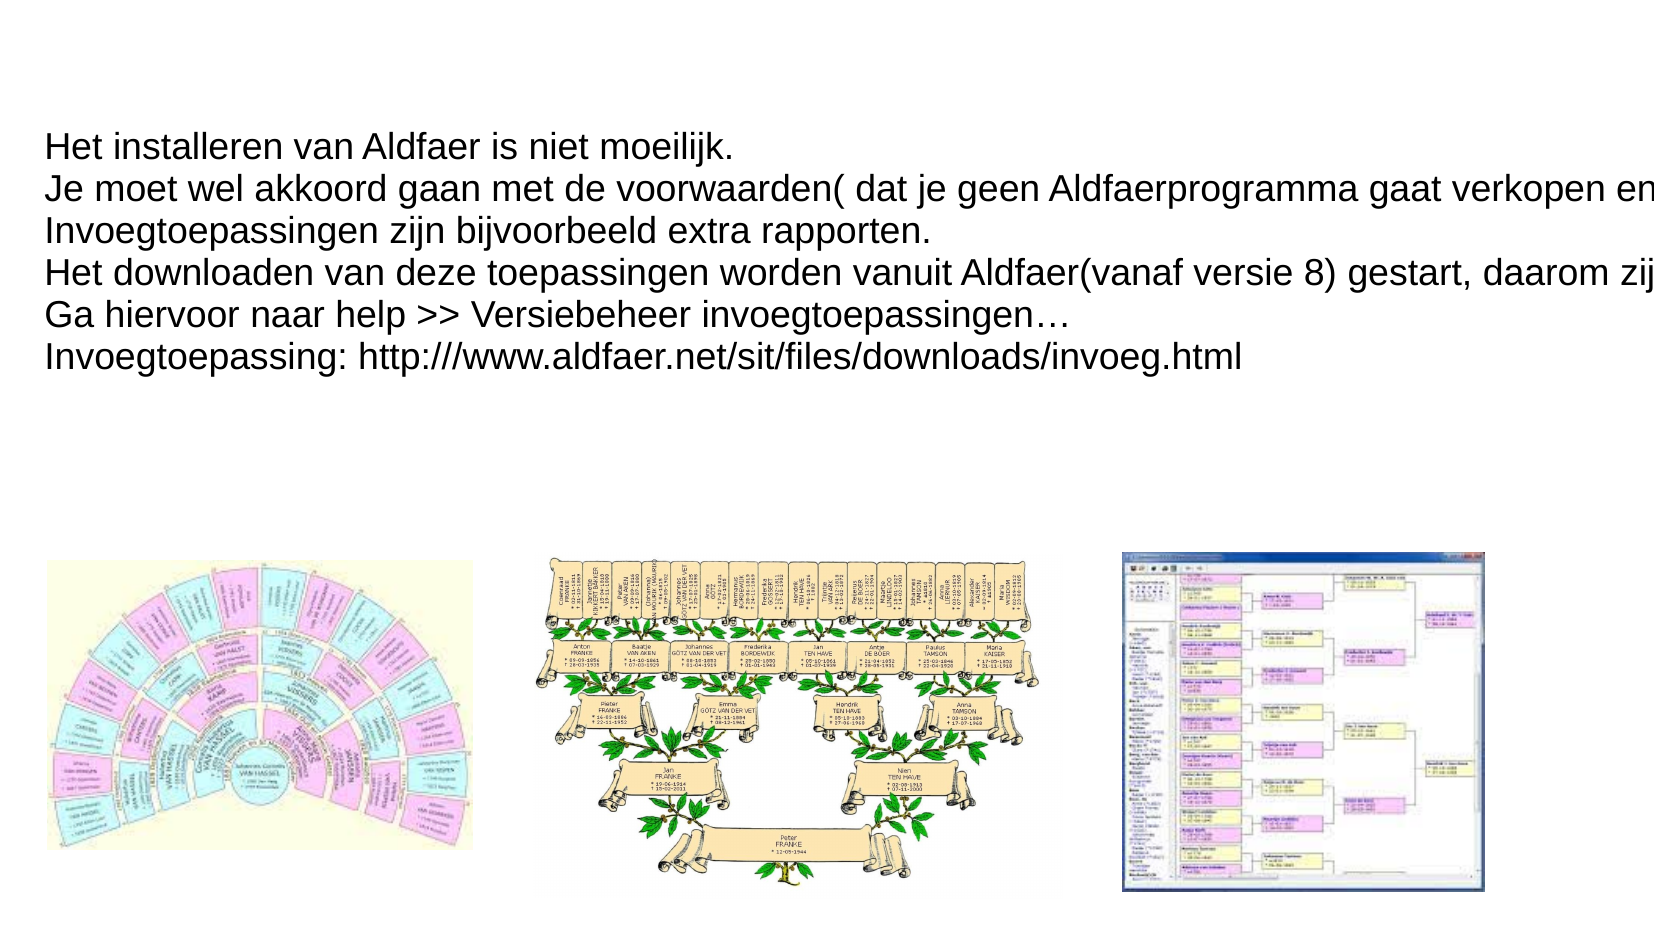

Het installeren van Aldfaer is niet moeilijk.
Je moet wel akkoord gaan met de voorwaarden( dat je geen Aldfaerprogramma gaat verkopen en zo)
Invoegtoepassingen zijn bijvoorbeeld extra rapporten.
Het downloaden van deze toepassingen worden vanuit Aldfaer(vanaf versie 8) gestart, daarom zijn er geen links.
Ga hiervoor naar help >> Versiebeheer invoegtoepassingen…
Invoegtoepassing: http:///www.aldfaer.net/sit/files/downloads/invoeg.html